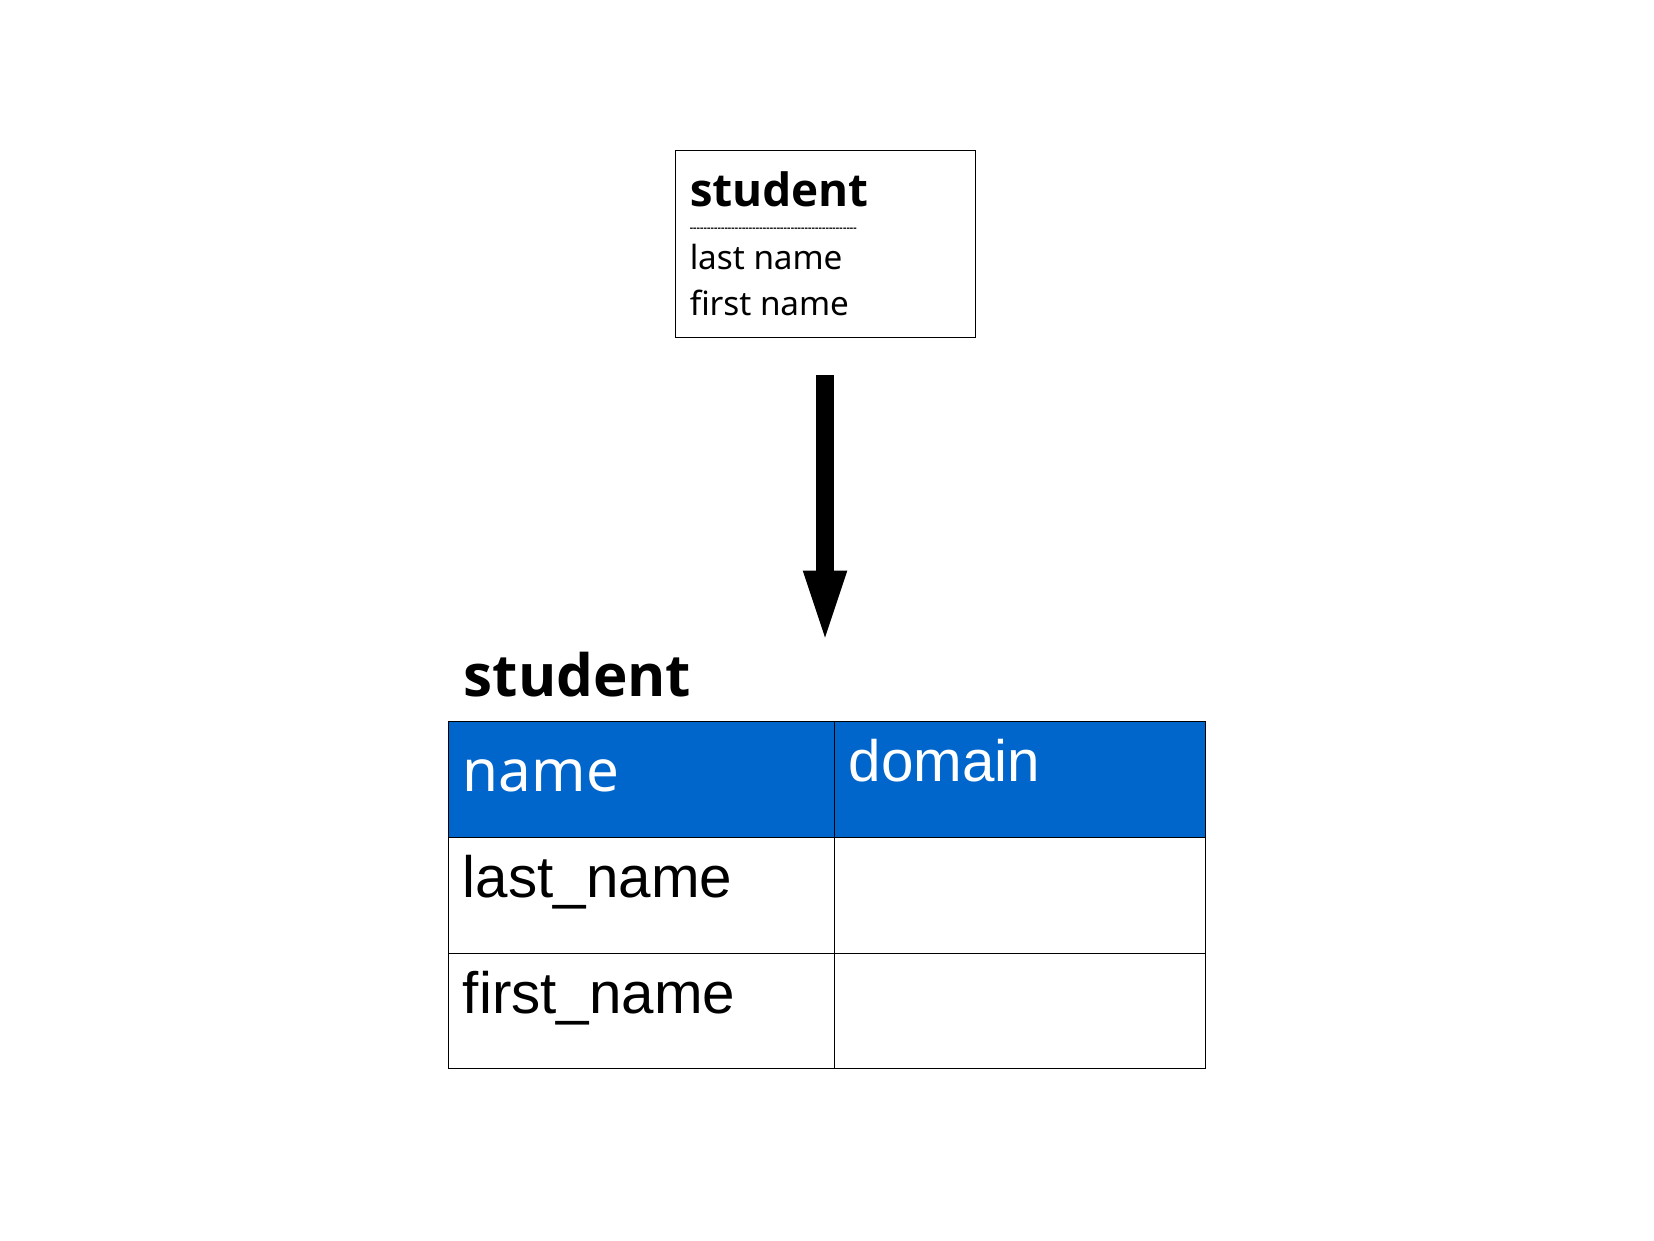

student
------------------------------------------------
last name
first name
student
| name | domain |
| --- | --- |
| last\_name | |
| first\_name | |